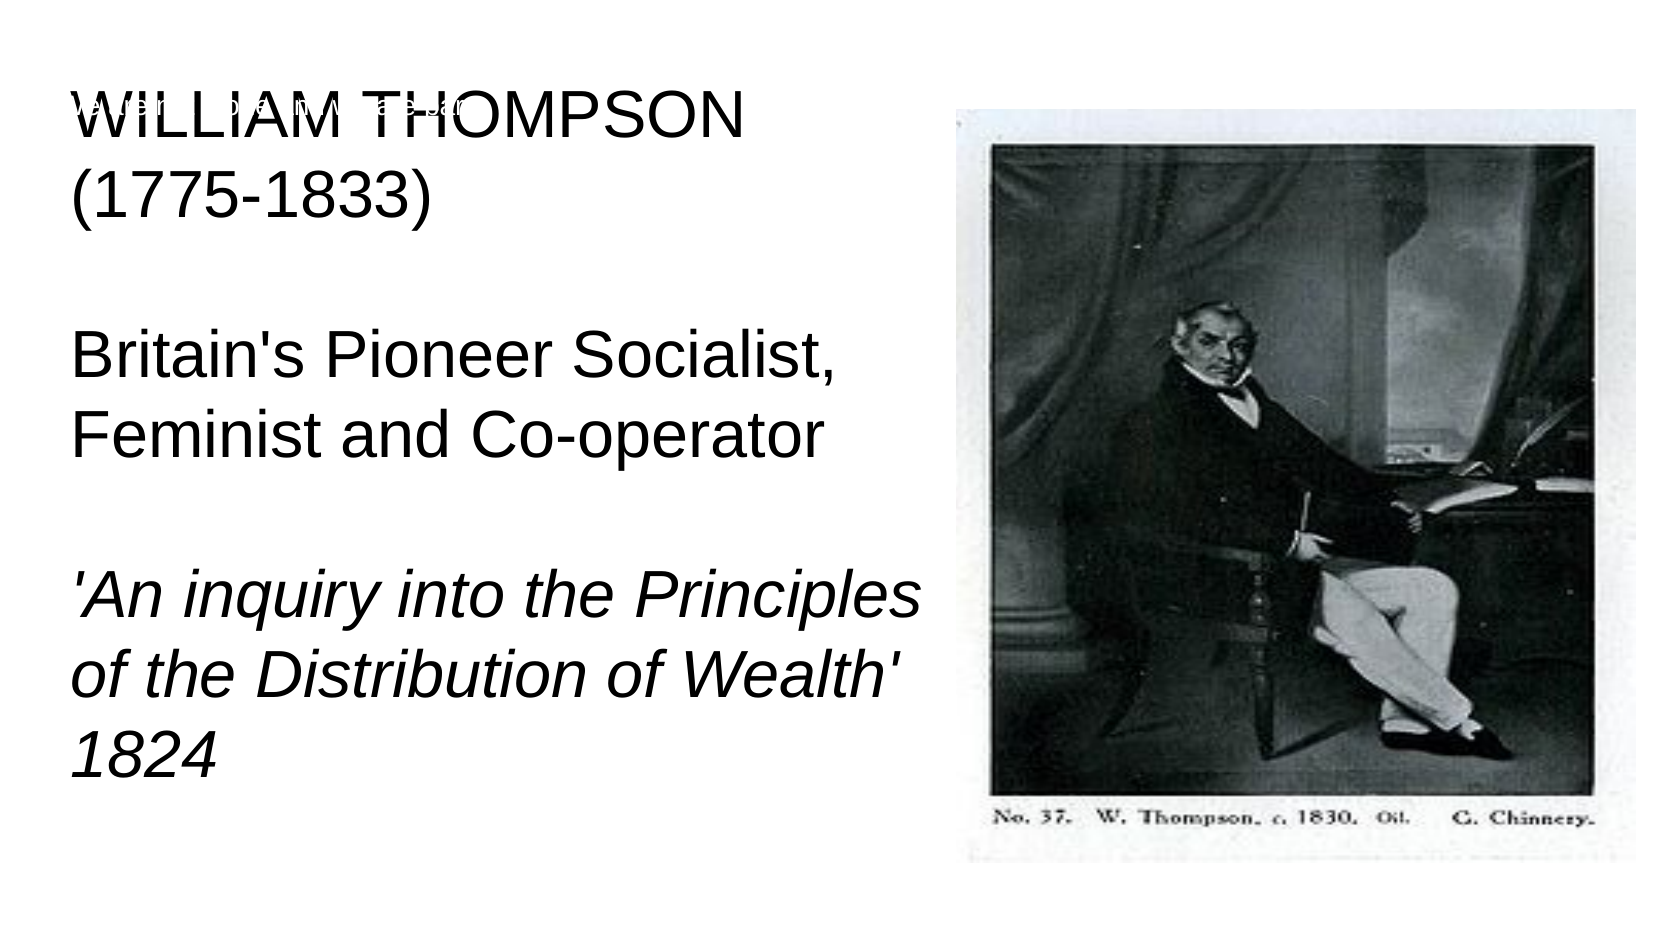

We are not alone and we are par
WILLIAM THOMPSON
(1775-1833)
Britain's Pioneer Socialist,
Feminist and Co-operator
'An inquiry into the Principles of the Distribution of Wealth'
1824
?